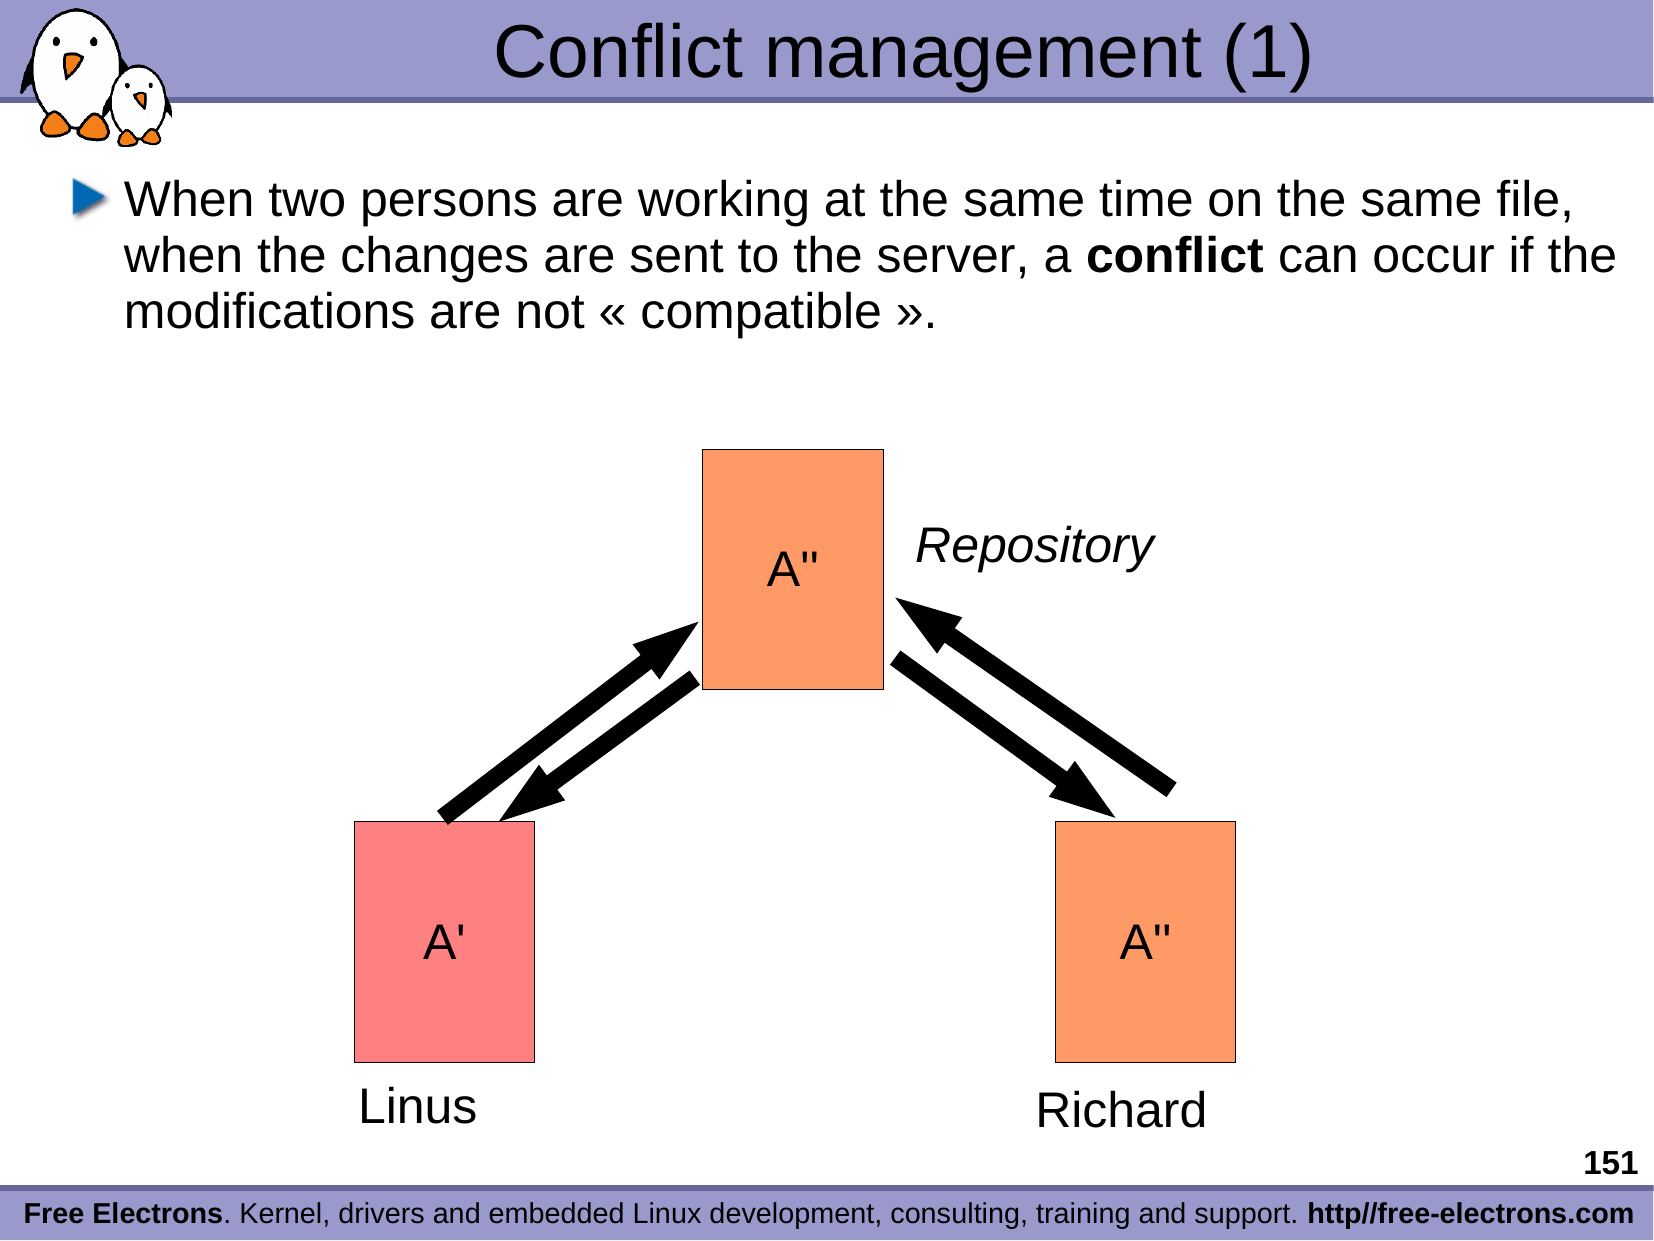

# Conflict management (1)
When two persons are working at the same time on the same file, when the changes are sent to the server, a conflict can occur if the modifications are not « compatible ».
A
A''
A'
Repository
A''
A
A'
A
Linus
Richard